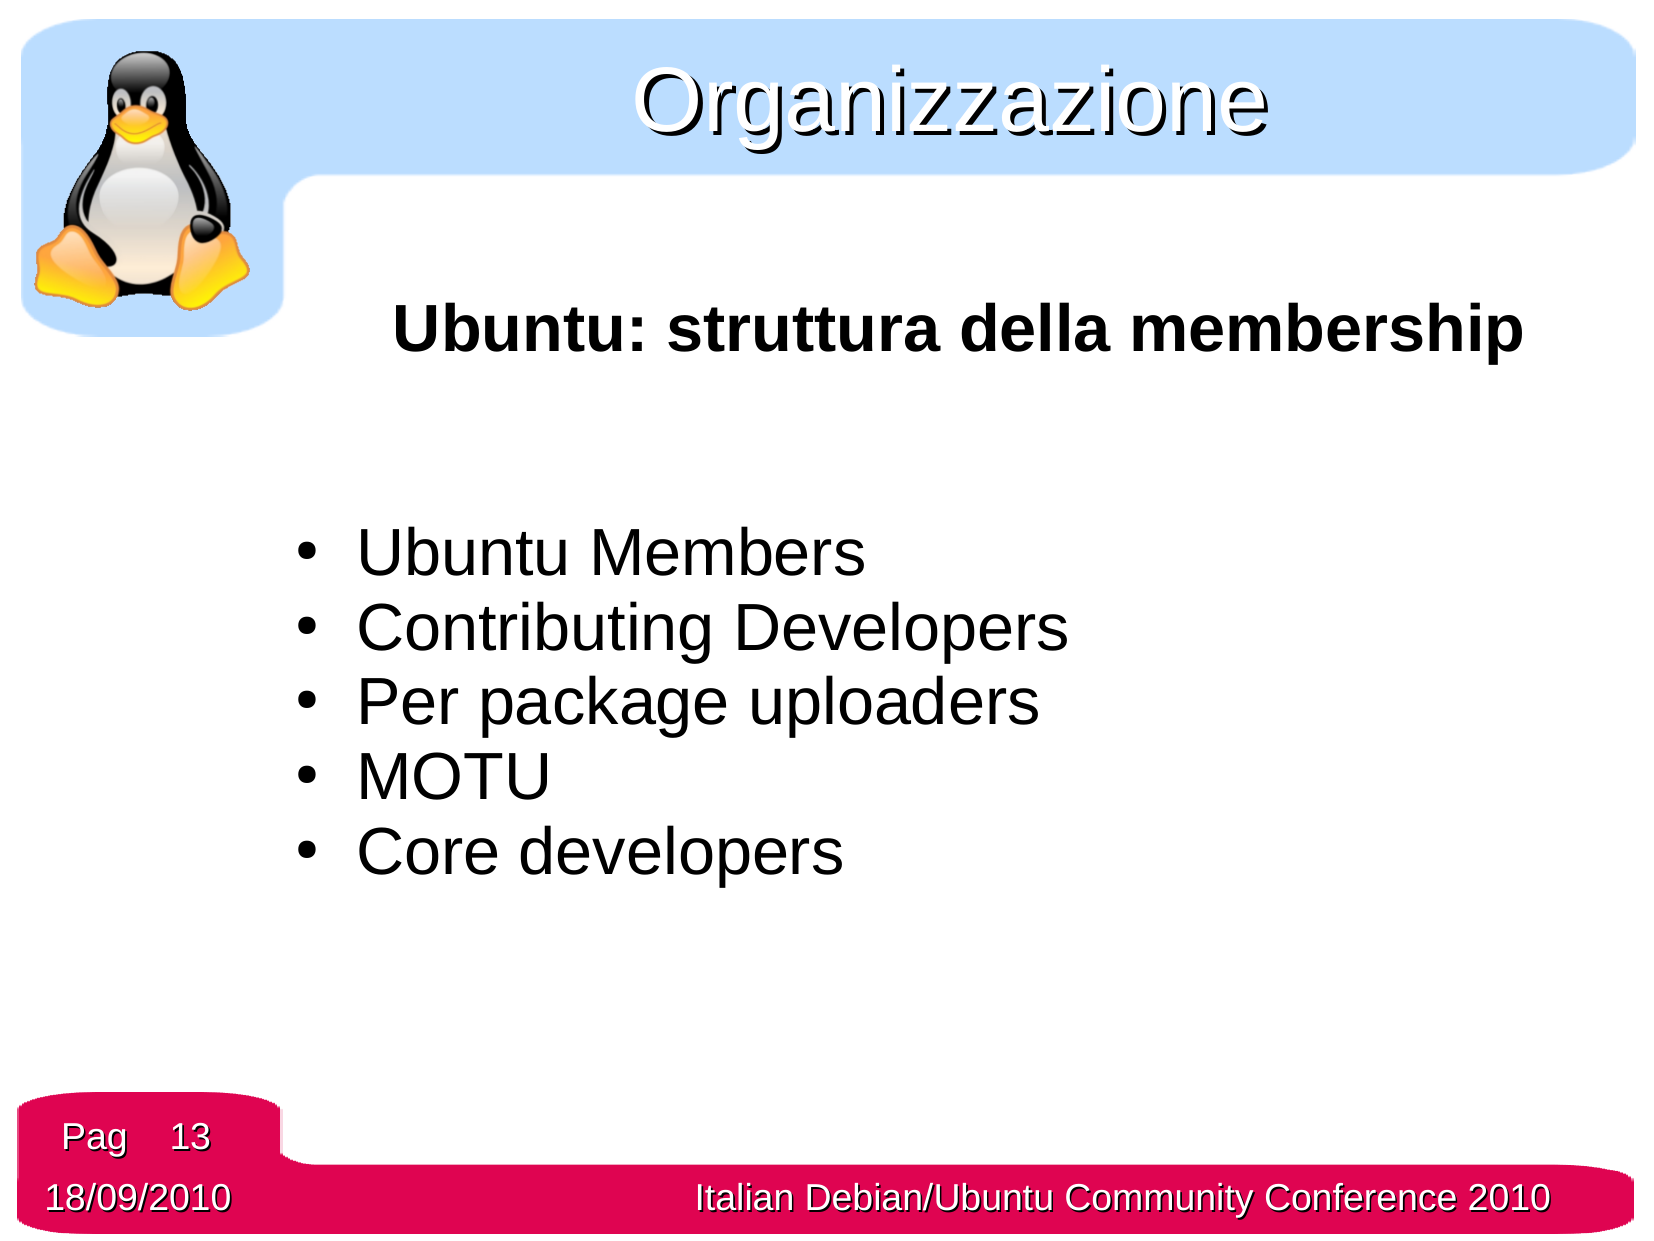

# Organizzazione
Ubuntu: struttura della membership
 Ubuntu Members
 Contributing Developers
 Per package uploaders
 MOTU
 Core developers
Pag
Italian Debian/Ubuntu Community Conference 2010
18/09/2010